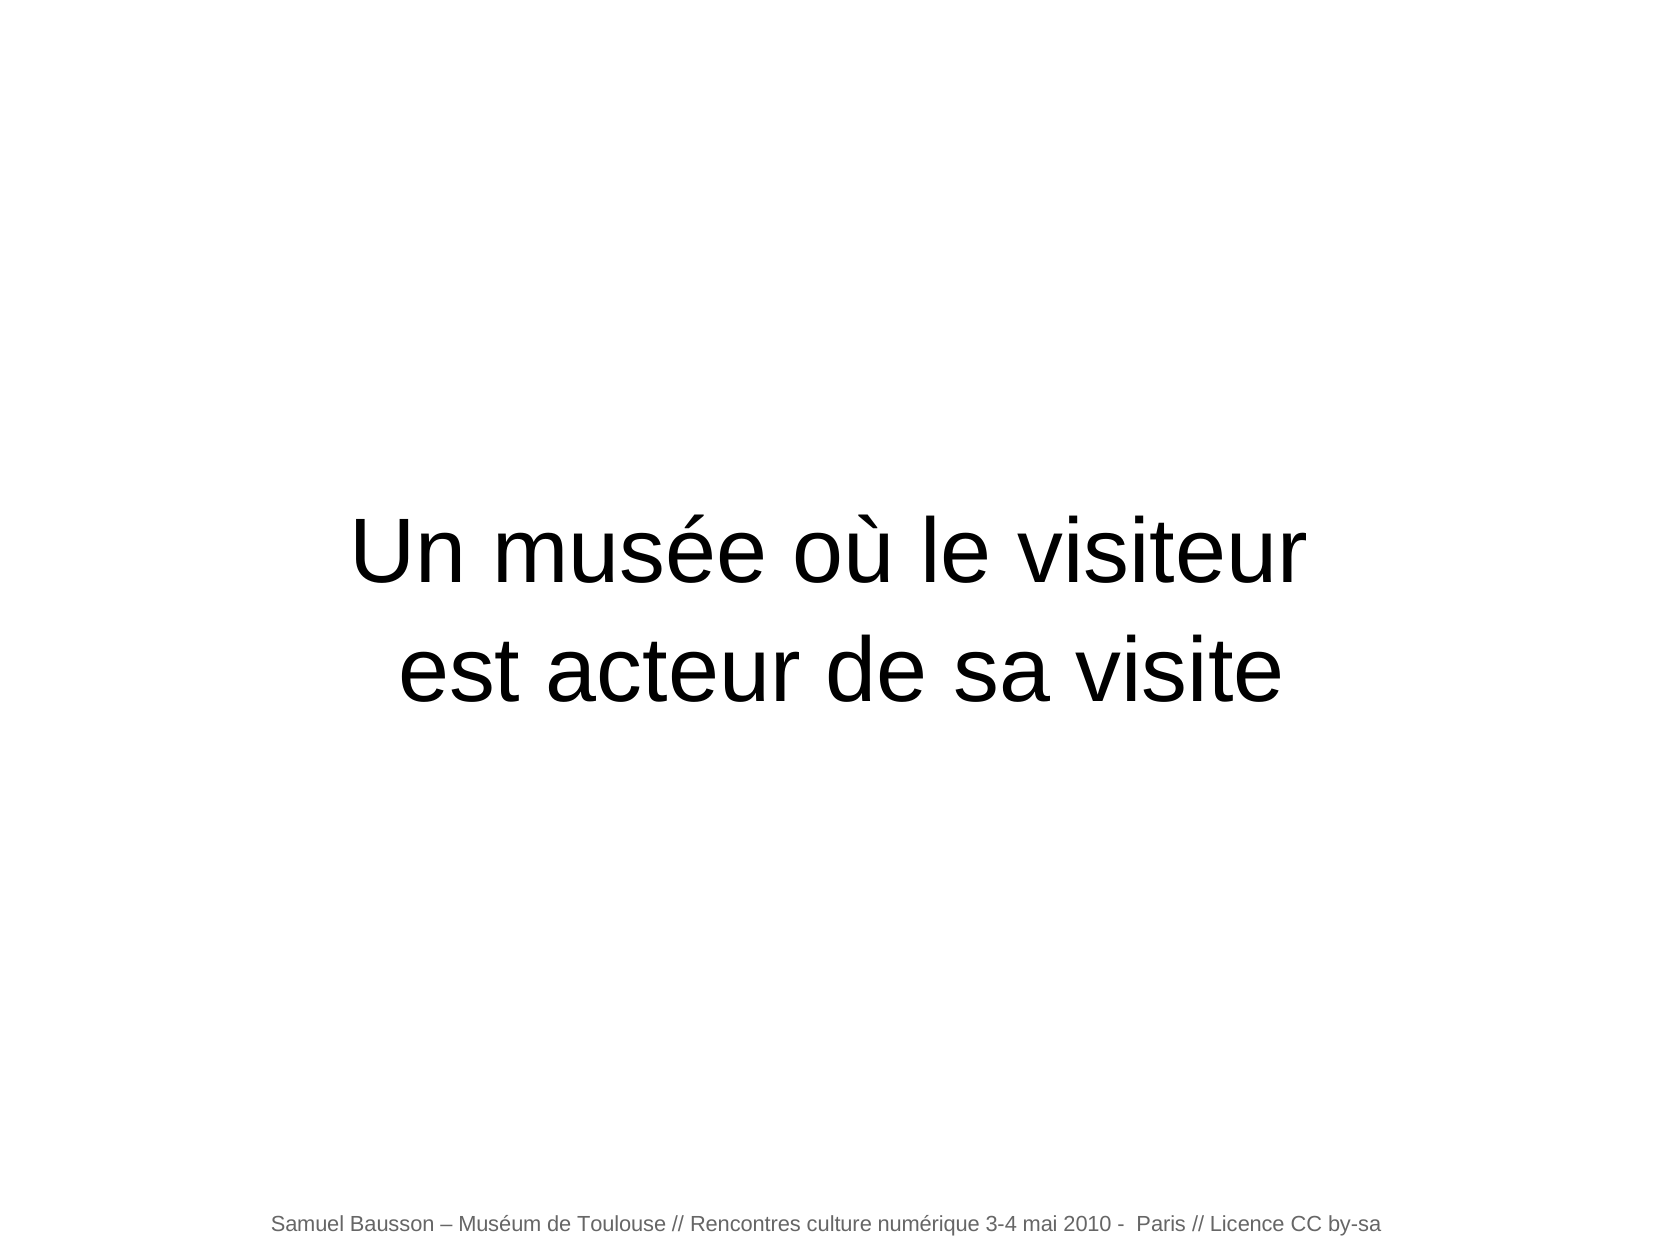

# Un musée où le visiteur
est acteur de sa visite